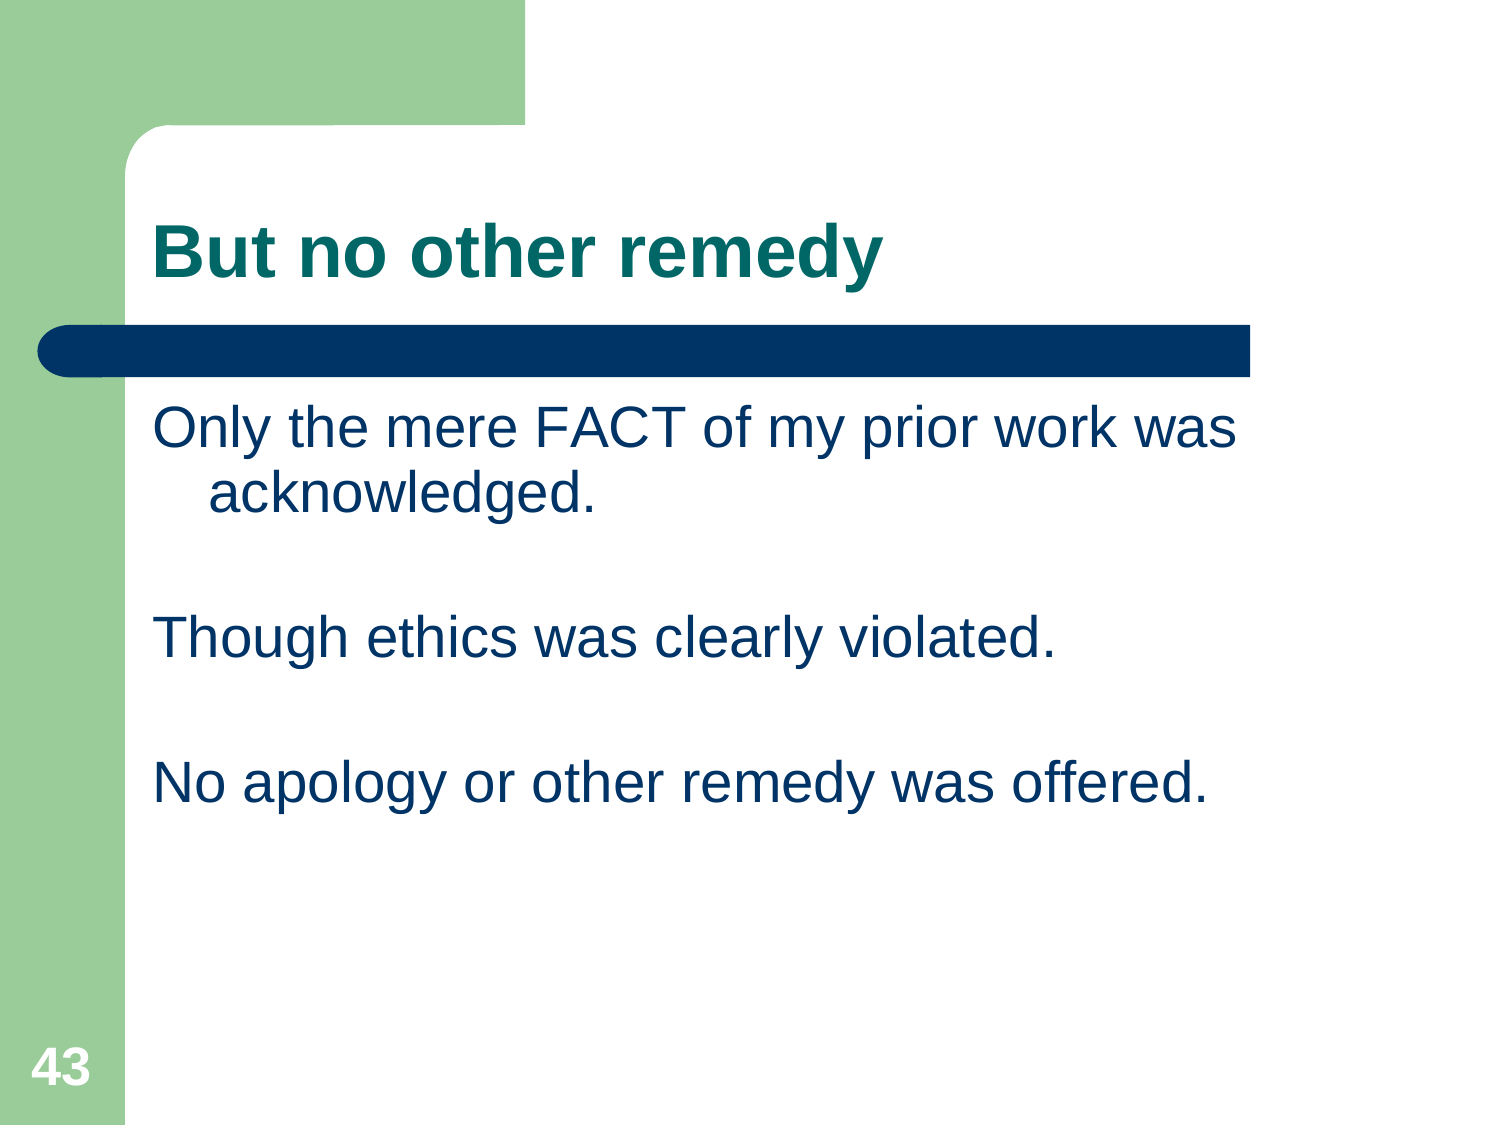

# But no other remedy
Only the mere FACT of my prior work was acknowledged.
Though ethics was clearly violated.
No apology or other remedy was offered.
43